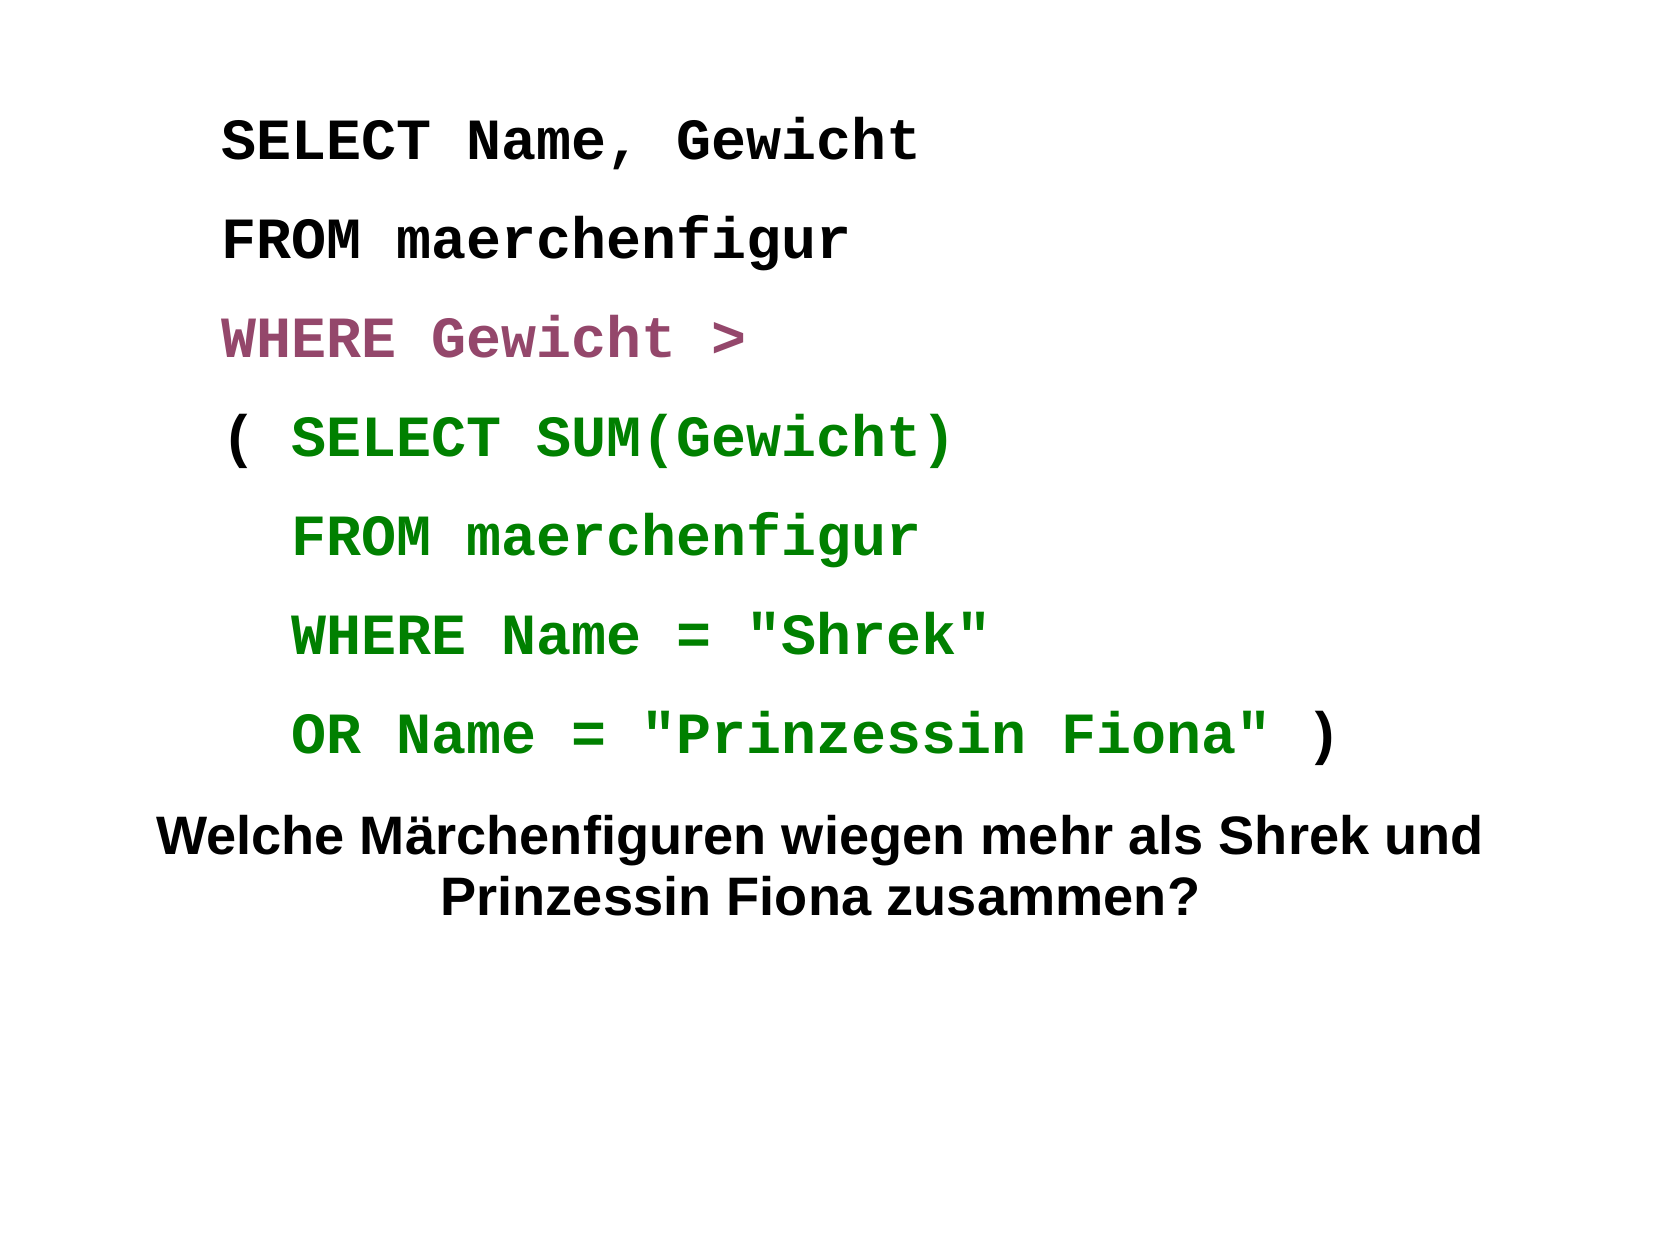

SELECT Name, Gewicht
FROM maerchenfigur
WHERE Gewicht >
( SELECT SUM(Gewicht)
 FROM maerchenfigur
 WHERE Name = "Shrek"
 OR Name = "Prinzessin Fiona" )
# Welche Märchenfiguren wiegen mehr als Shrek und Prinzessin Fiona zusammen?